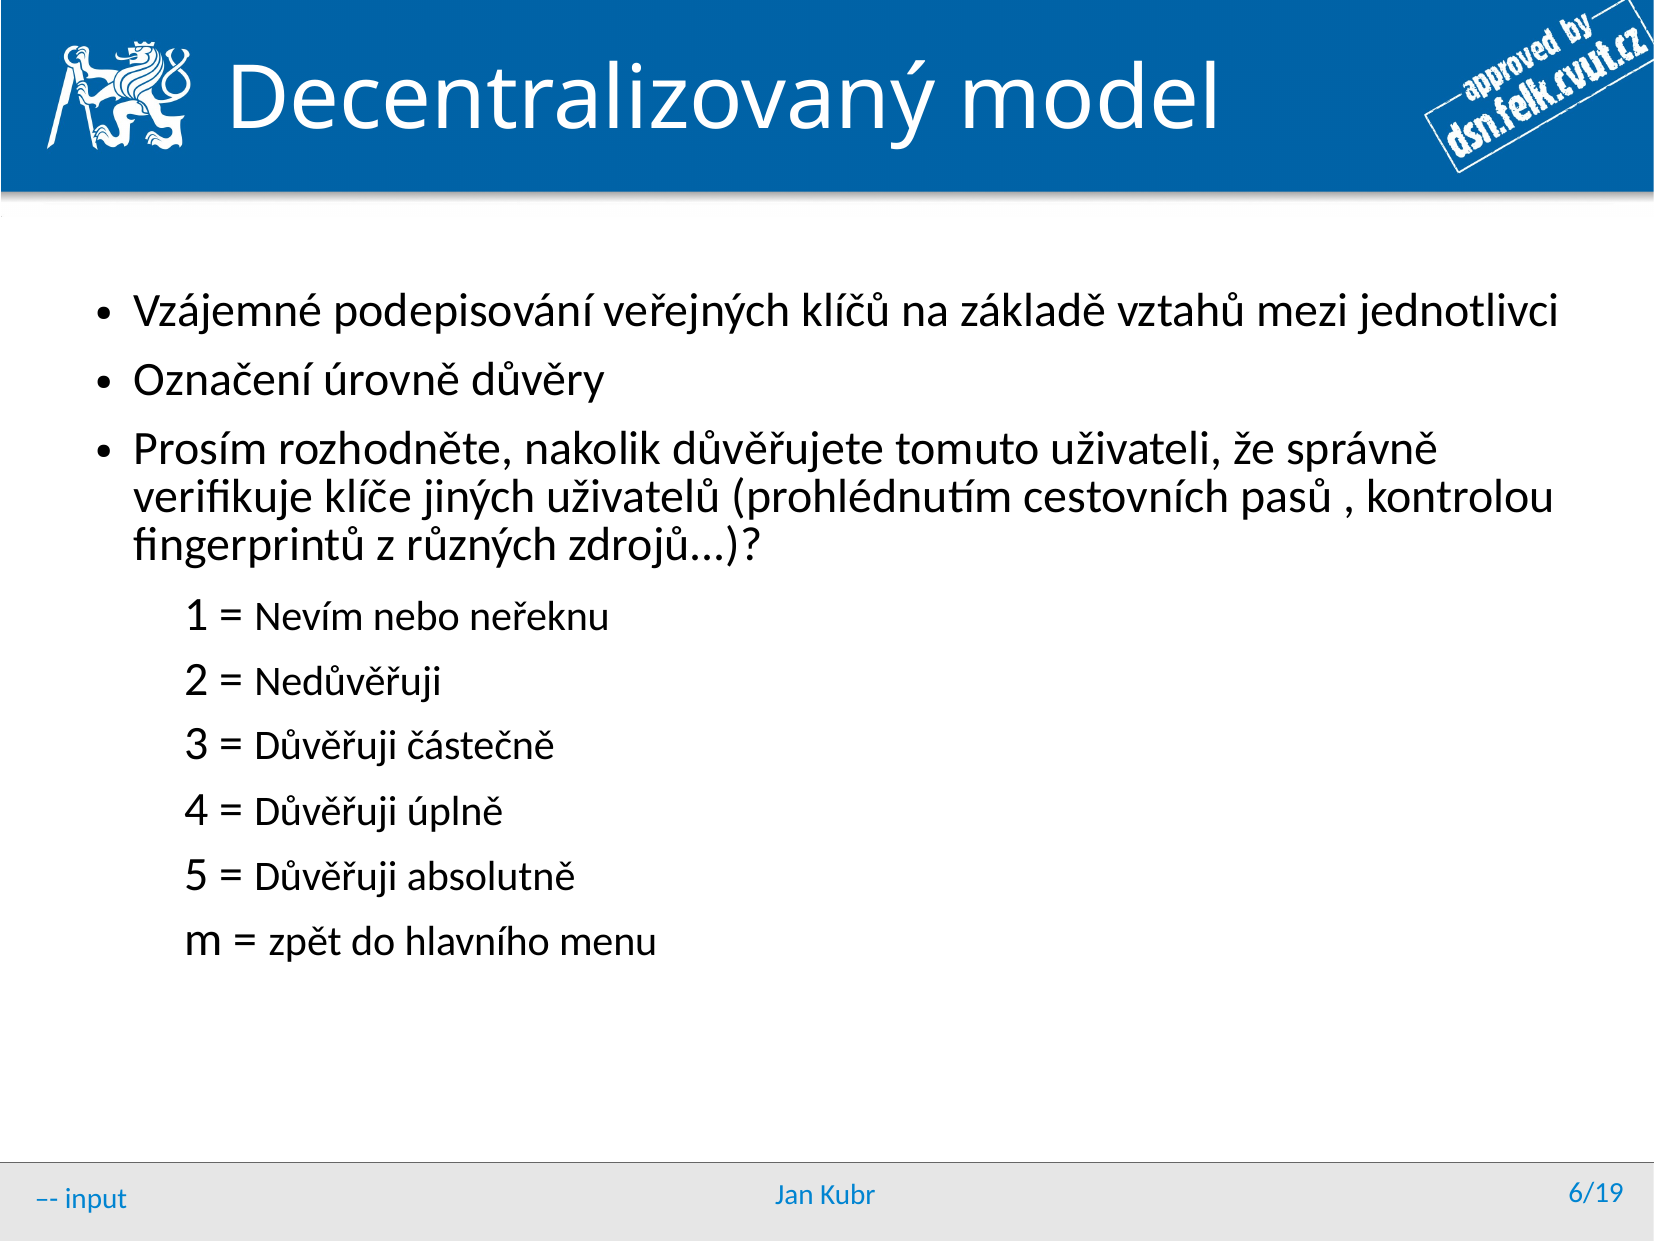

# Decentralizovaný model
Vzájemné podepisování veřejných klíčů na základě vztahů mezi jednotlivci
Označení úrovně důvěry
Prosím rozhodněte, nakolik důvěřujete tomuto uživateli, že správně verifikuje klíče jiných uživatelů (prohlédnutím cestovních pasů , kontrolou fingerprintů z různých zdrojů...)?
1 = Nevím nebo neřeknu
2 = Nedůvěřuji
3 = Důvěřuji částečně
4 = Důvěřuji úplně
5 = Důvěřuji absolutně
m = zpět do hlavního menu
6
Jan Kubr
02/2006